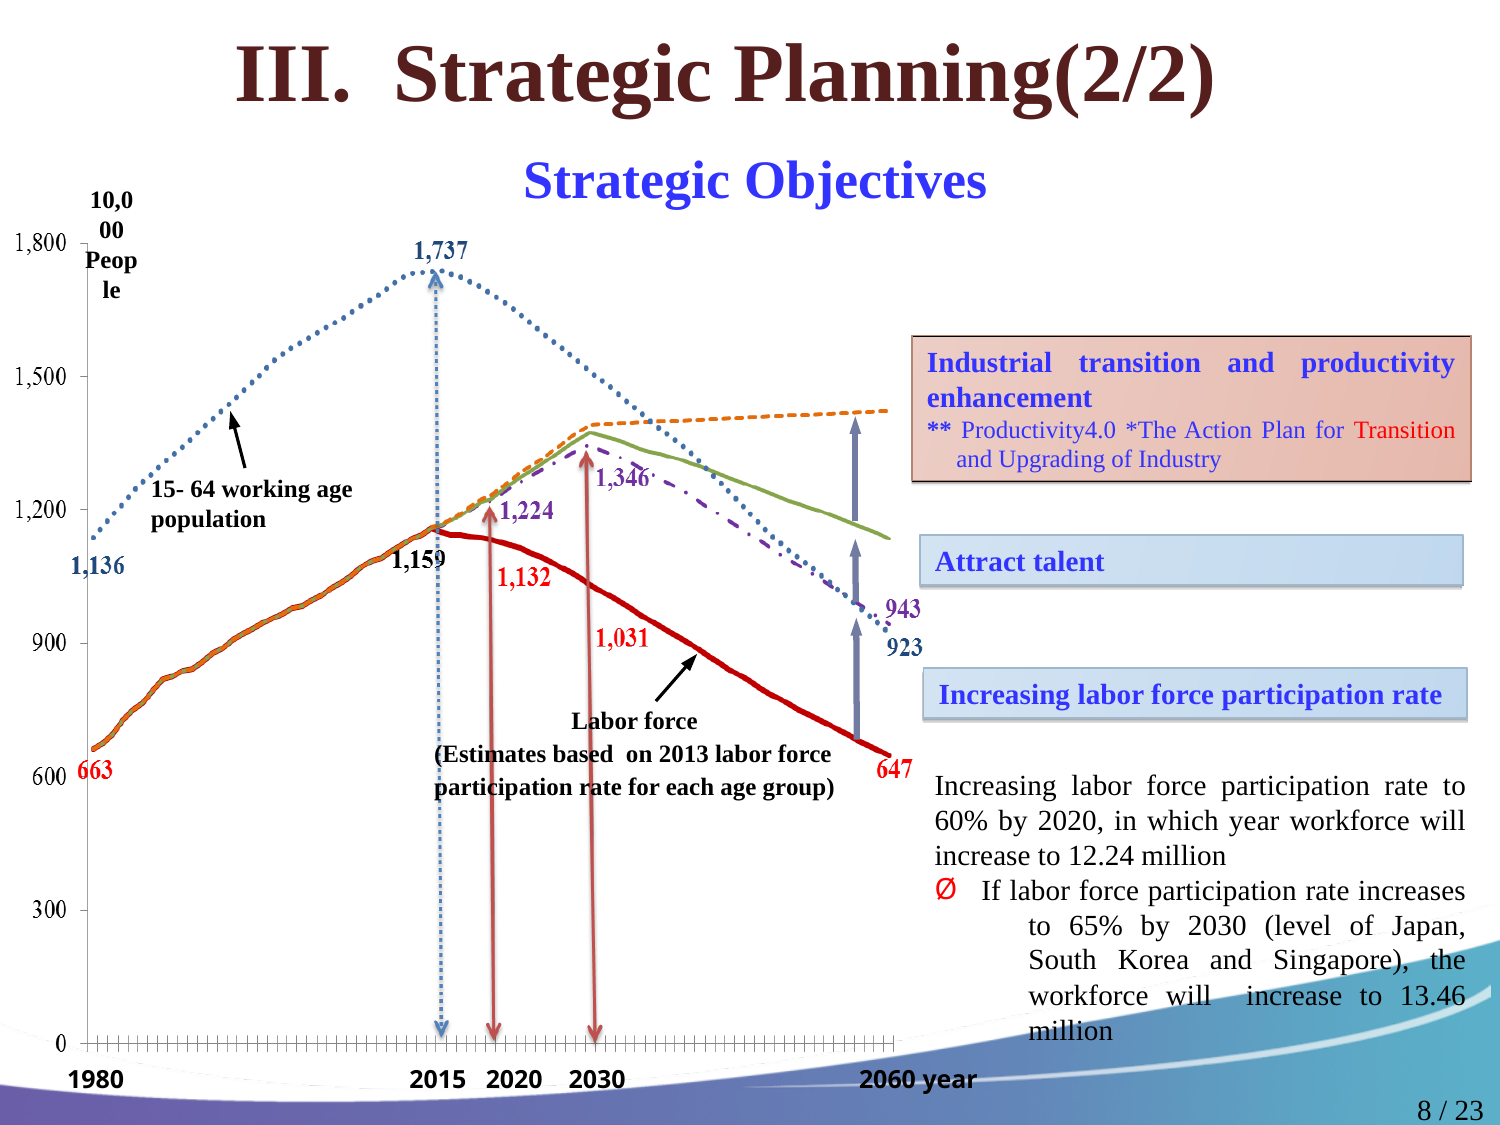

III. Strategic Planning(2/2)
Strategic Objectives
10,000 People
Industrial transition and productivity enhancement
** Productivity4.0 *The Action Plan for Transition and Upgrading of Industry
15- 64 working age population
Attract talent
Increasing labor force participation rate
Labor force
(Estimates based on 2013 labor force participation rate for each age group)
Increasing labor force participation rate to 60% by 2020, in which year workforce will increase to 12.24 million
If labor force participation rate increases to 65% by 2030 (level of Japan, South Korea and Singapore), the workforce will increase to 13.46 million
1980 2015 2020 2030 2060 year